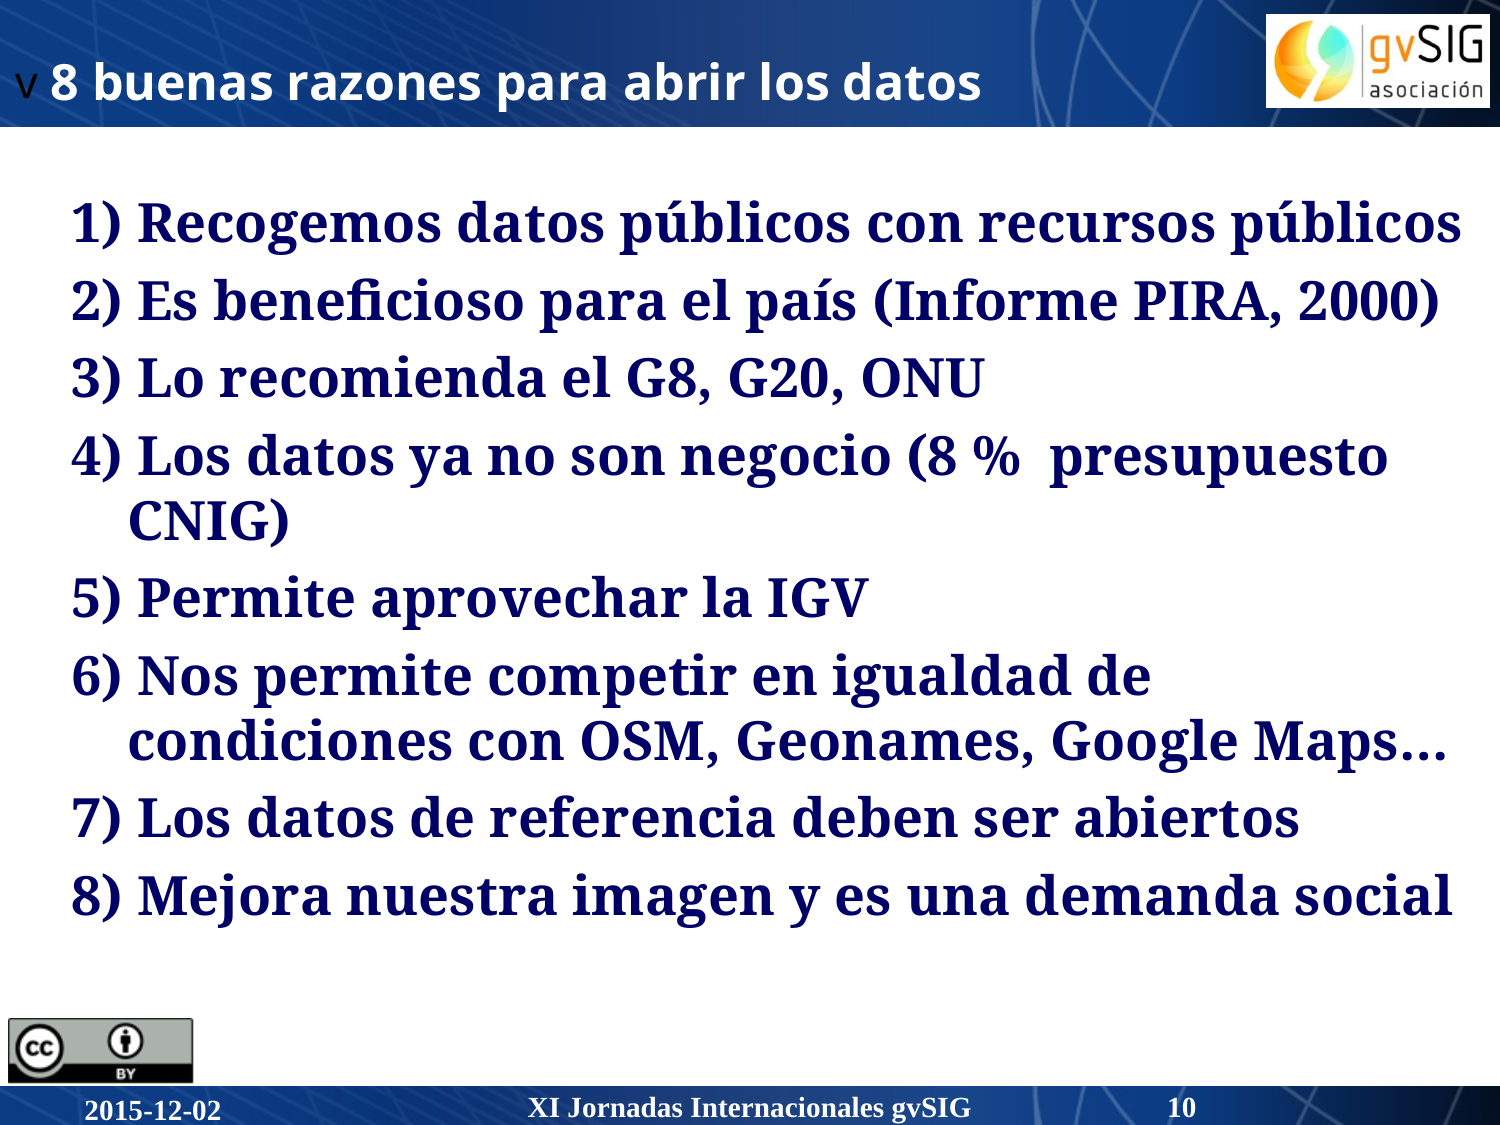

# 8 buenas razones para abrir los datos
1) Recogemos datos públicos con recursos públicos
2) Es beneficioso para el país (Informe PIRA, 2000)
3) Lo recomienda el G8, G20, ONU
4) Los datos ya no son negocio (8 % presupuesto CNIG)
5) Permite aprovechar la IGV
6) Nos permite competir en igualdad de condiciones con OSM, Geonames, Google Maps…
7) Los datos de referencia deben ser abiertos
8) Mejora nuestra imagen y es una demanda social